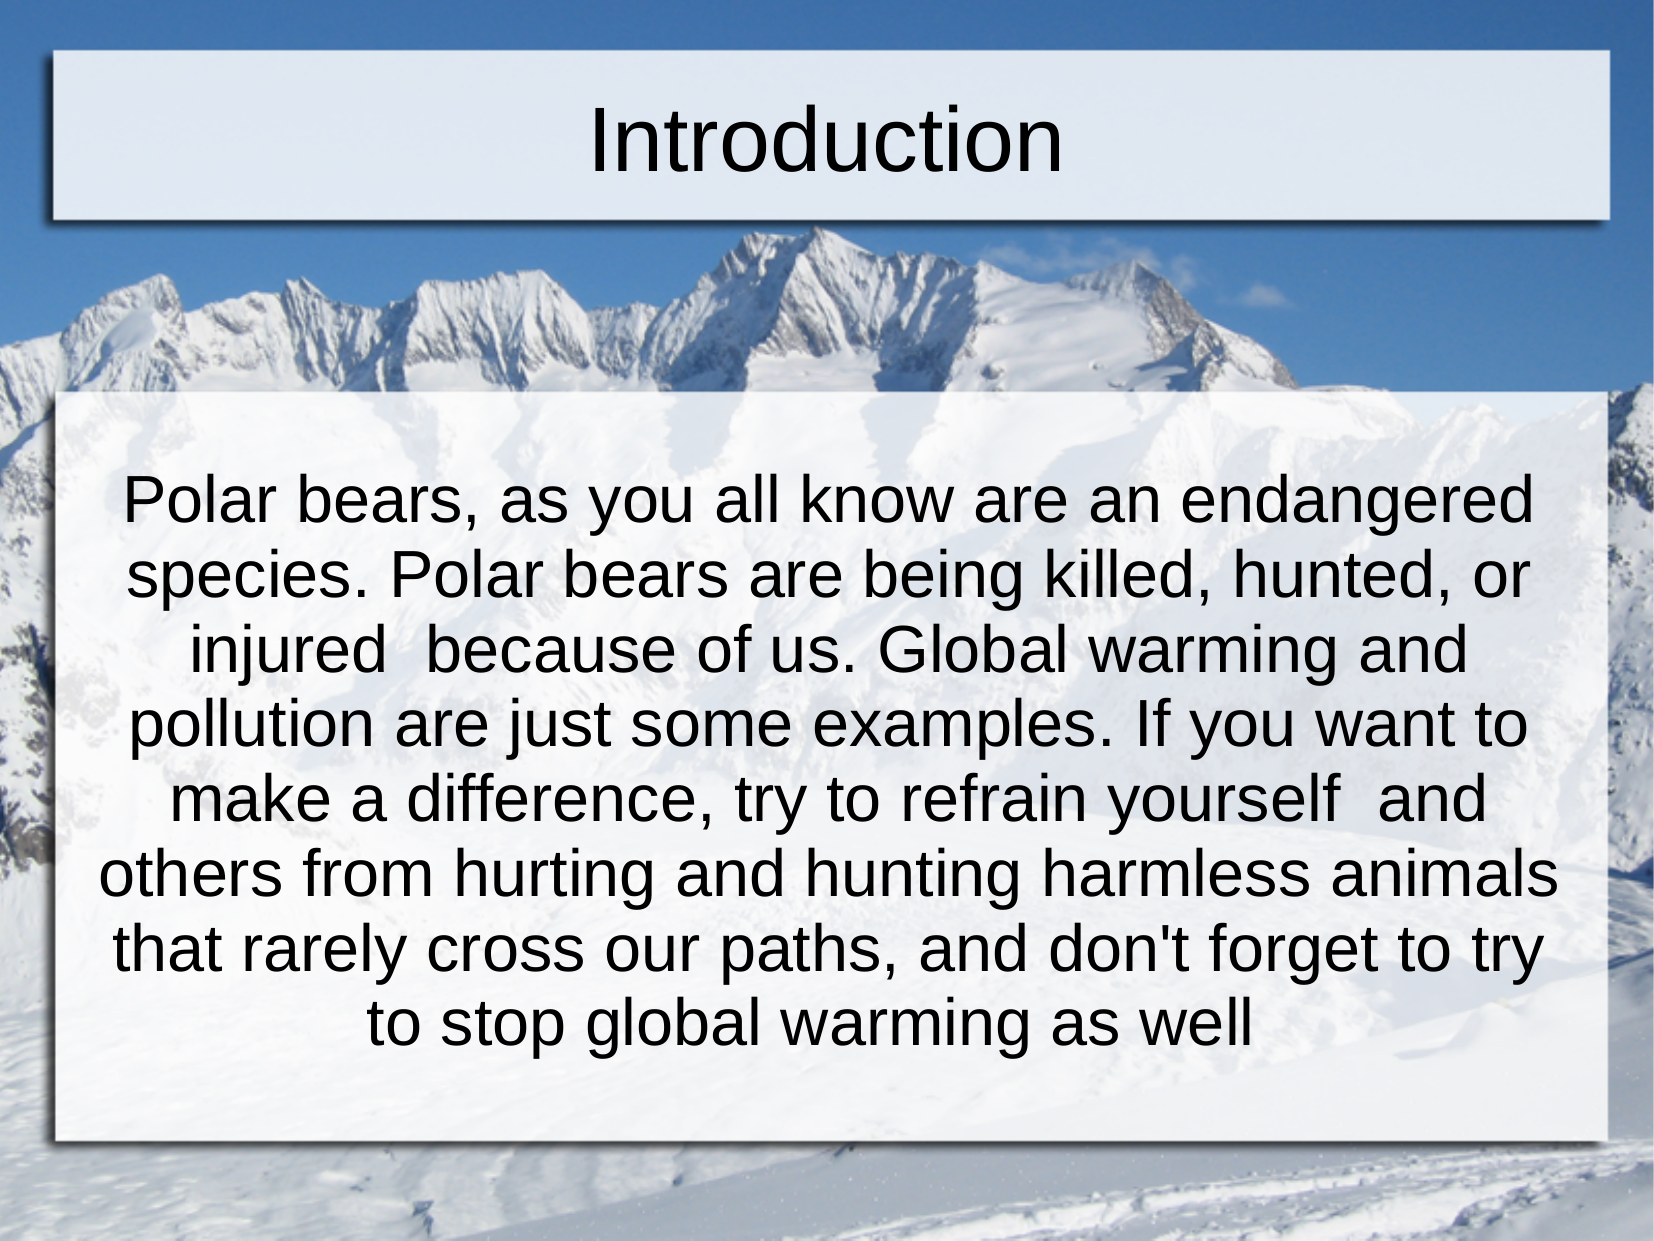

# Introduction
Polar bears, as you all know are an endangered species. Polar bears are being killed, hunted, or injured because of us. Global warming and pollution are just some examples. If you want to make a difference, try to refrain yourself and others from hurting and hunting harmless animals that rarely cross our paths, and don't forget to try to stop global warming as well